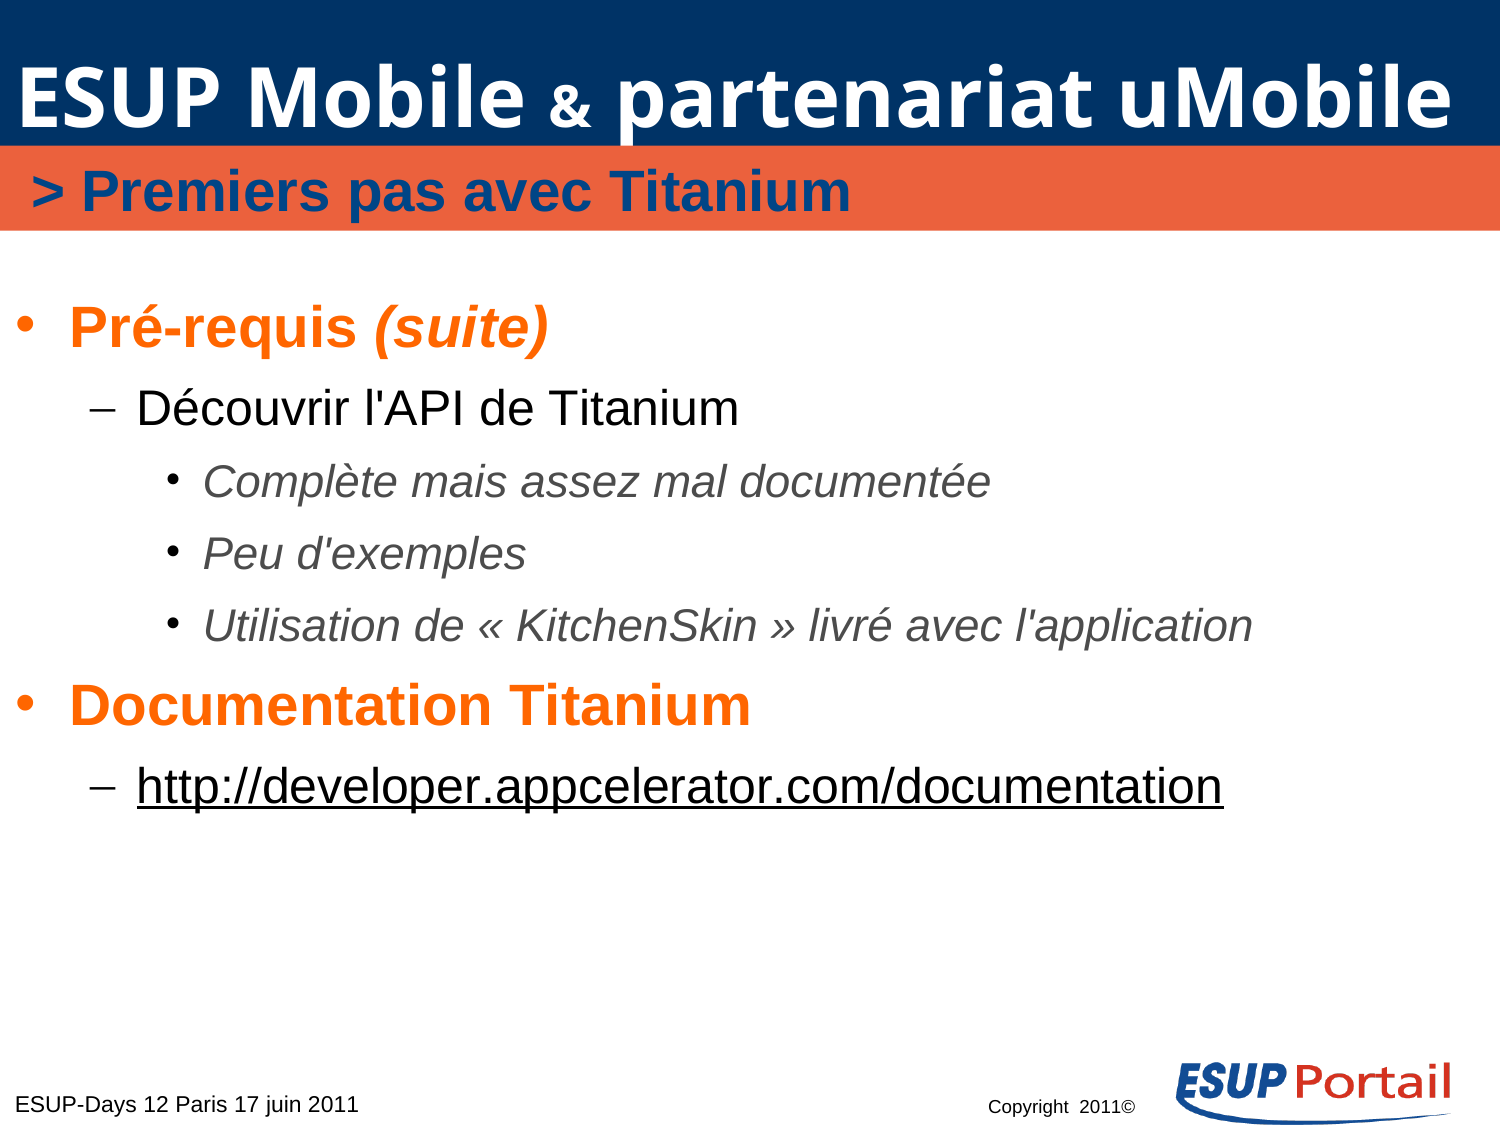

ESUP Mobile & partenariat uMobile
 > Premiers pas avec Titanium
Pré-requis (suite)
Découvrir l'API de Titanium
Complète mais assez mal documentée
Peu d'exemples
Utilisation de « KitchenSkin » livré avec l'application
Documentation Titanium
http://developer.appcelerator.com/documentation
ESUP-Days 12 Paris 17 juin 2011